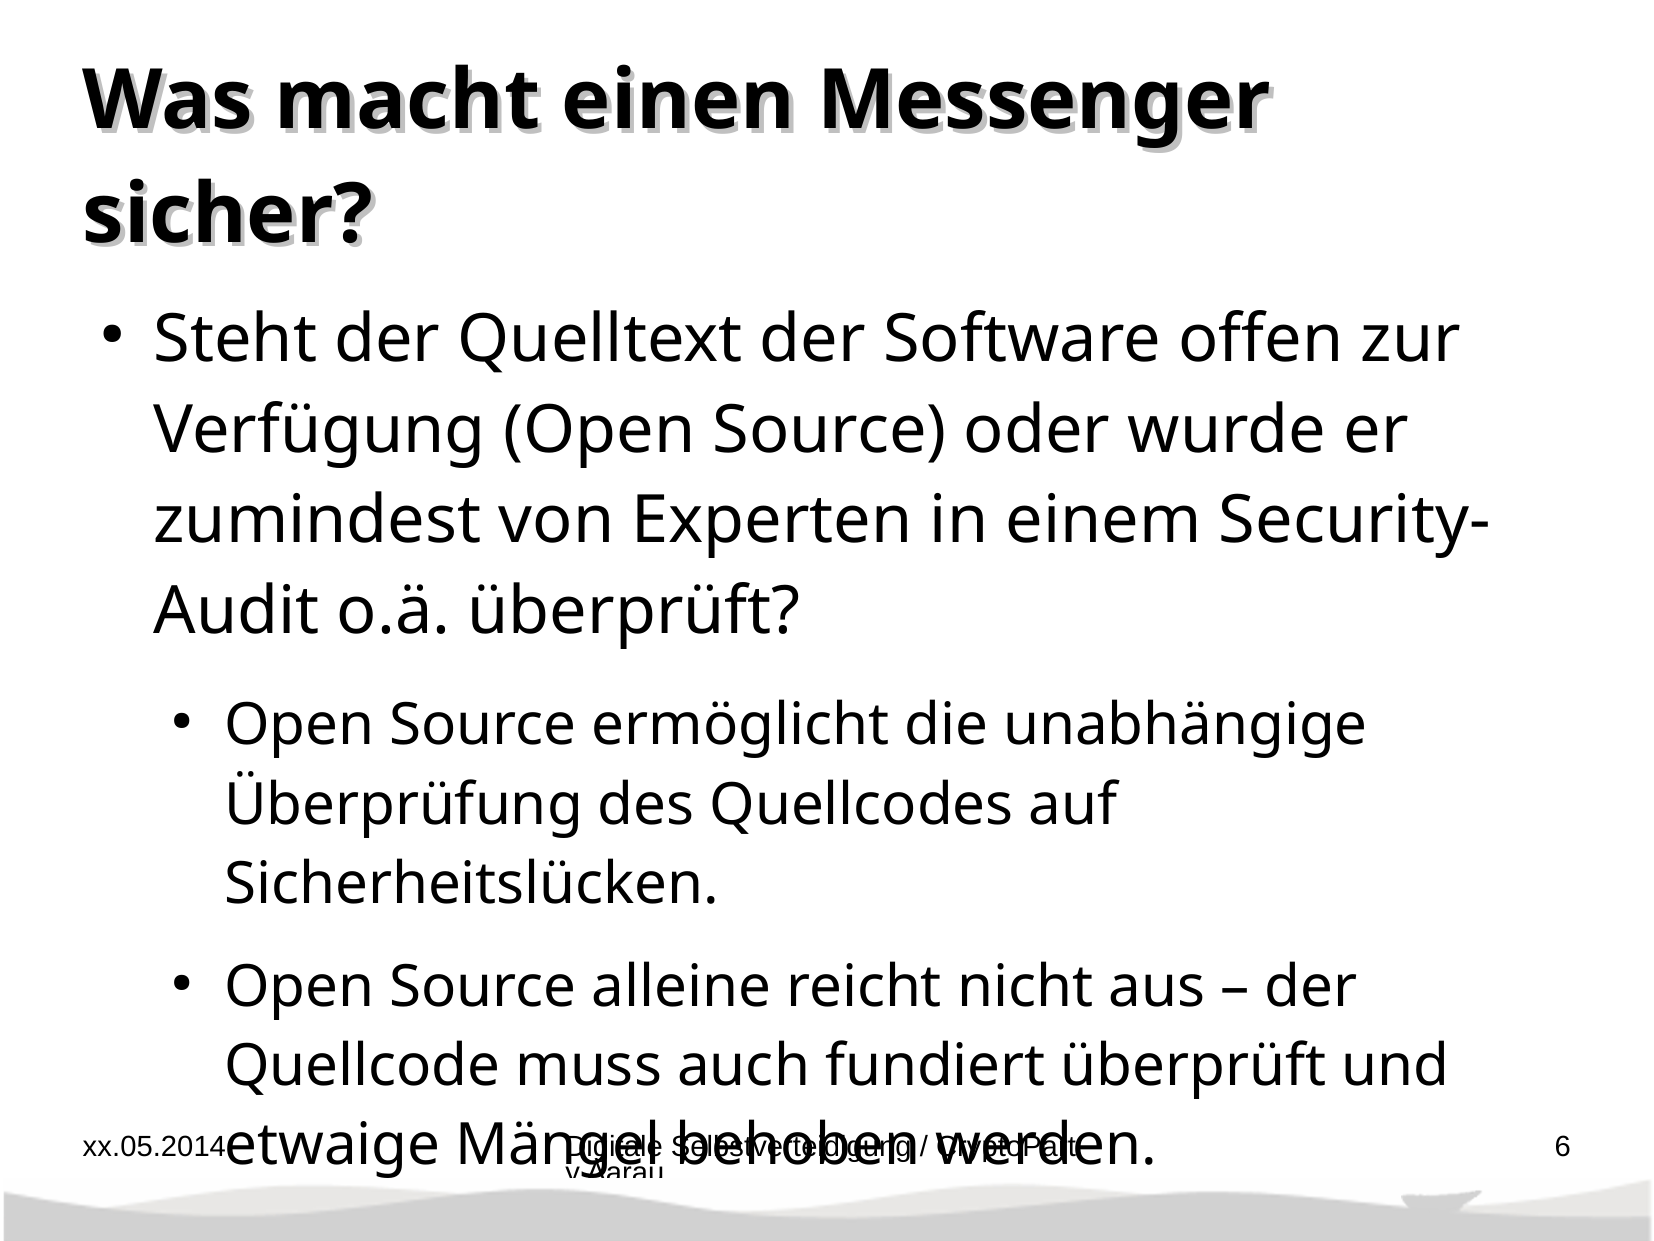

# Was macht einen Messenger sicher?
Steht der Quelltext der Software offen zur Verfügung (Open Source) oder wurde er zumindest von Experten in einem Security-Audit o.ä. überprüft?
Open Source ermöglicht die unabhängige Überprüfung des Quellcodes auf Sicherheitslücken.
Open Source alleine reicht nicht aus – der Quellcode muss auch fundiert überprüft und etwaige Mängel behoben werden.
xx.05.2014
Digitale Selbstverteidigung / CryptoParty Aarau
6